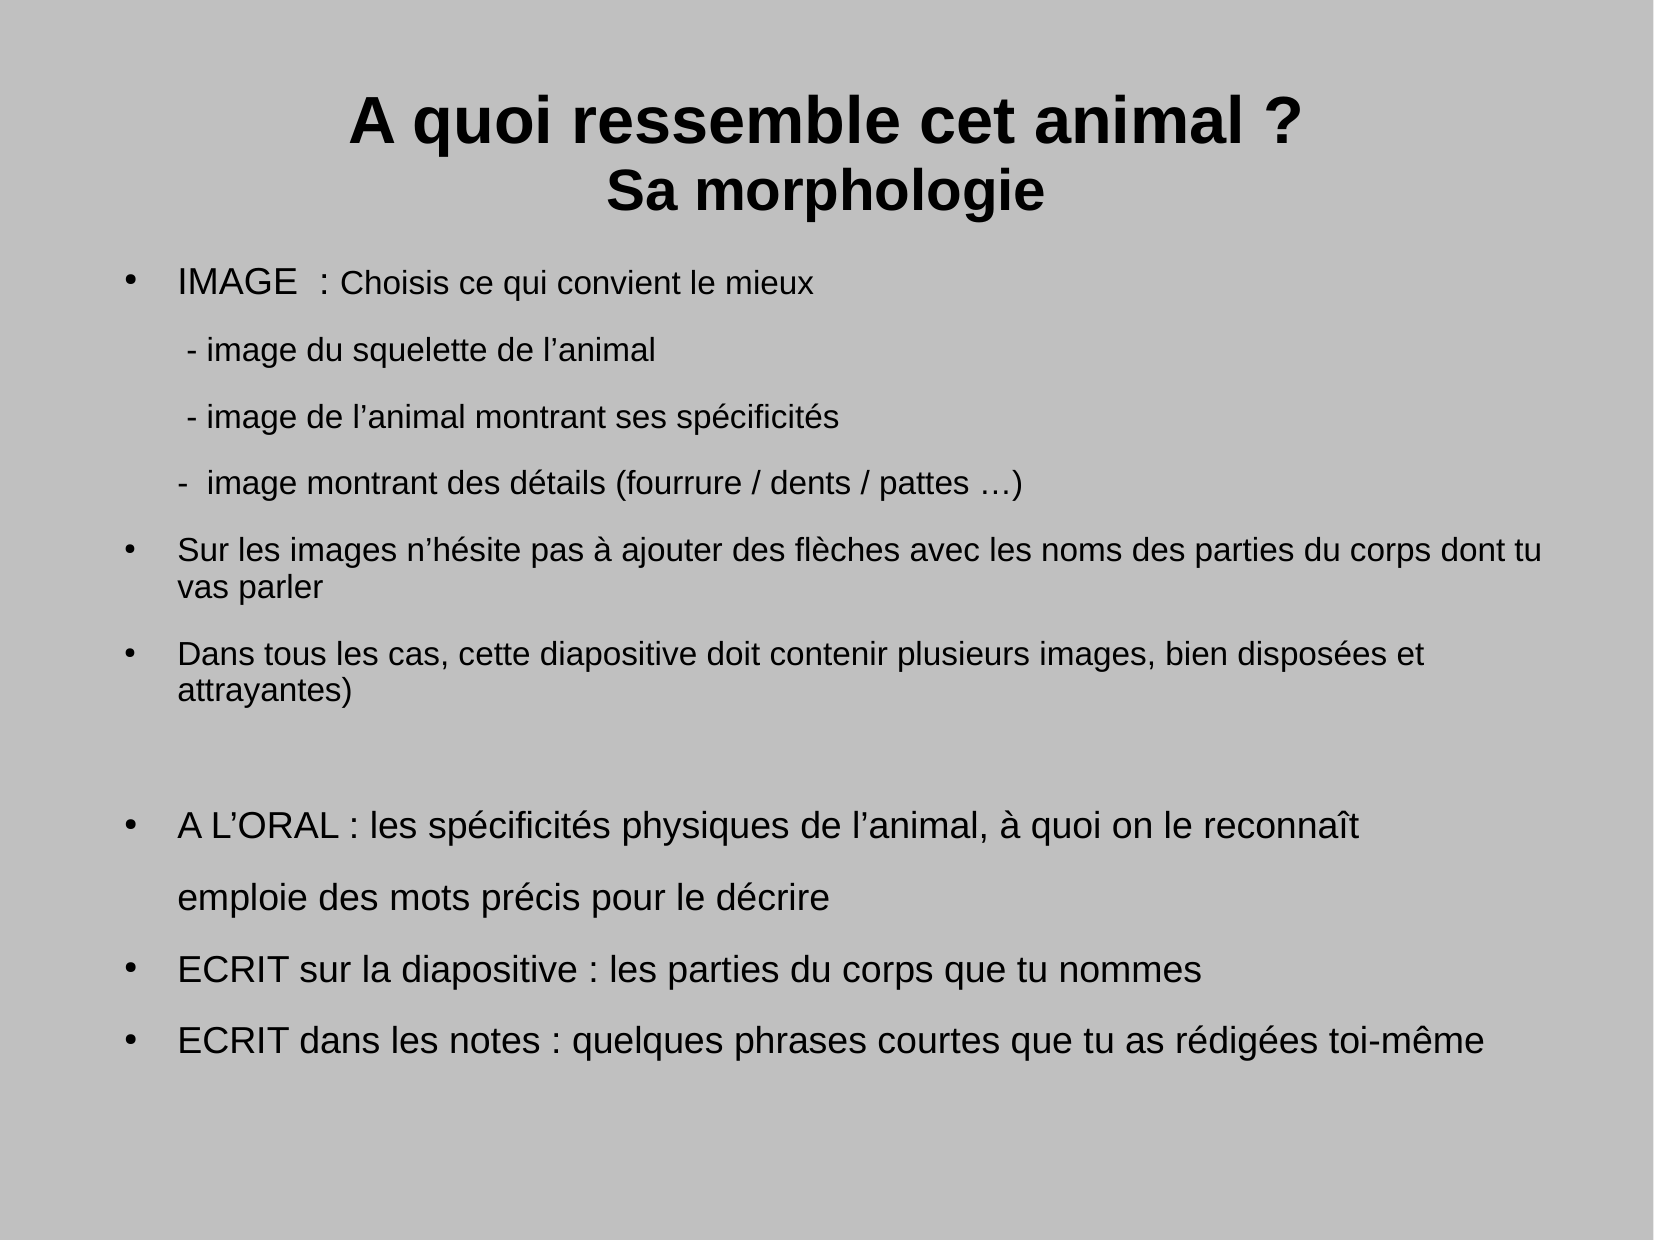

# A quoi ressemble cet animal ? Sa morphologie
IMAGE  : Choisis ce qui convient le mieux
 - image du squelette de l’animal
 - image de l’animal montrant ses spécificités
- image montrant des détails (fourrure / dents / pattes …)
Sur les images n’hésite pas à ajouter des flèches avec les noms des parties du corps dont tu vas parler
Dans tous les cas, cette diapositive doit contenir plusieurs images, bien disposées et attrayantes)
A L’ORAL : les spécificités physiques de l’animal, à quoi on le reconnaît
emploie des mots précis pour le décrire
ECRIT sur la diapositive : les parties du corps que tu nommes
ECRIT dans les notes : quelques phrases courtes que tu as rédigées toi-même